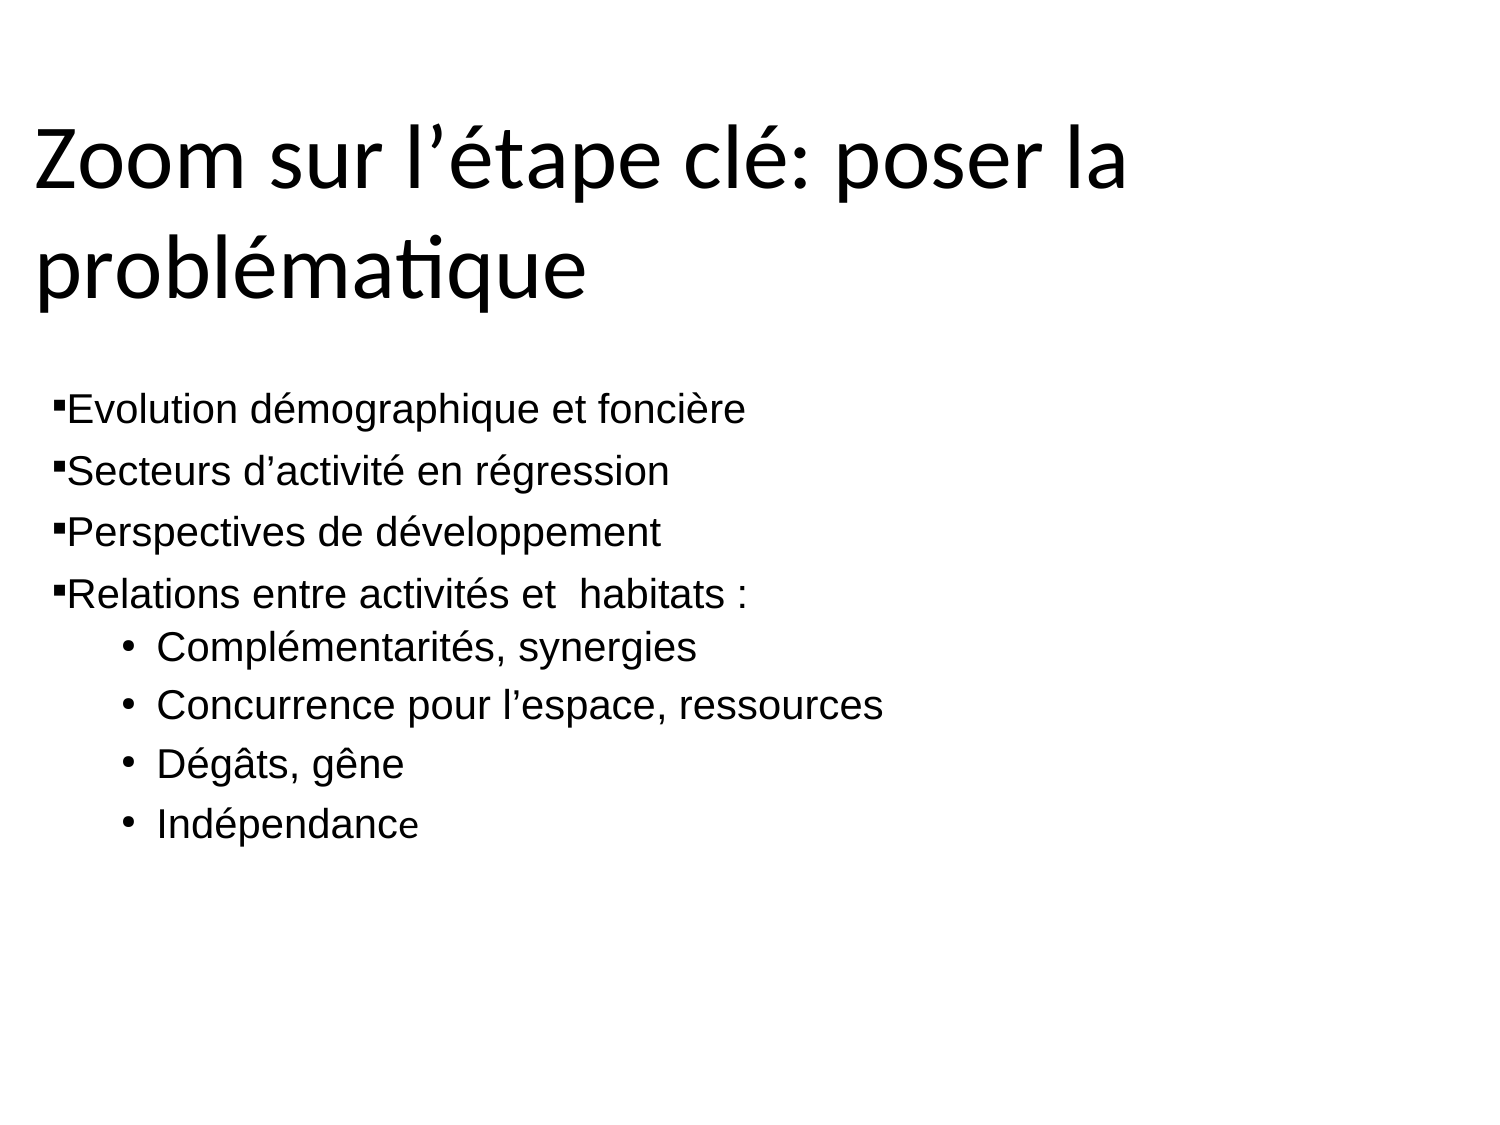

# Zoom sur l’étape clé: poser la problématique
Evolution démographique et foncière
Secteurs d’activité en régression
Perspectives de développement
Relations entre activités et habitats :
Complémentarités, synergies
Concurrence pour l’espace, ressources
Dégâts, gêne
Indépendance